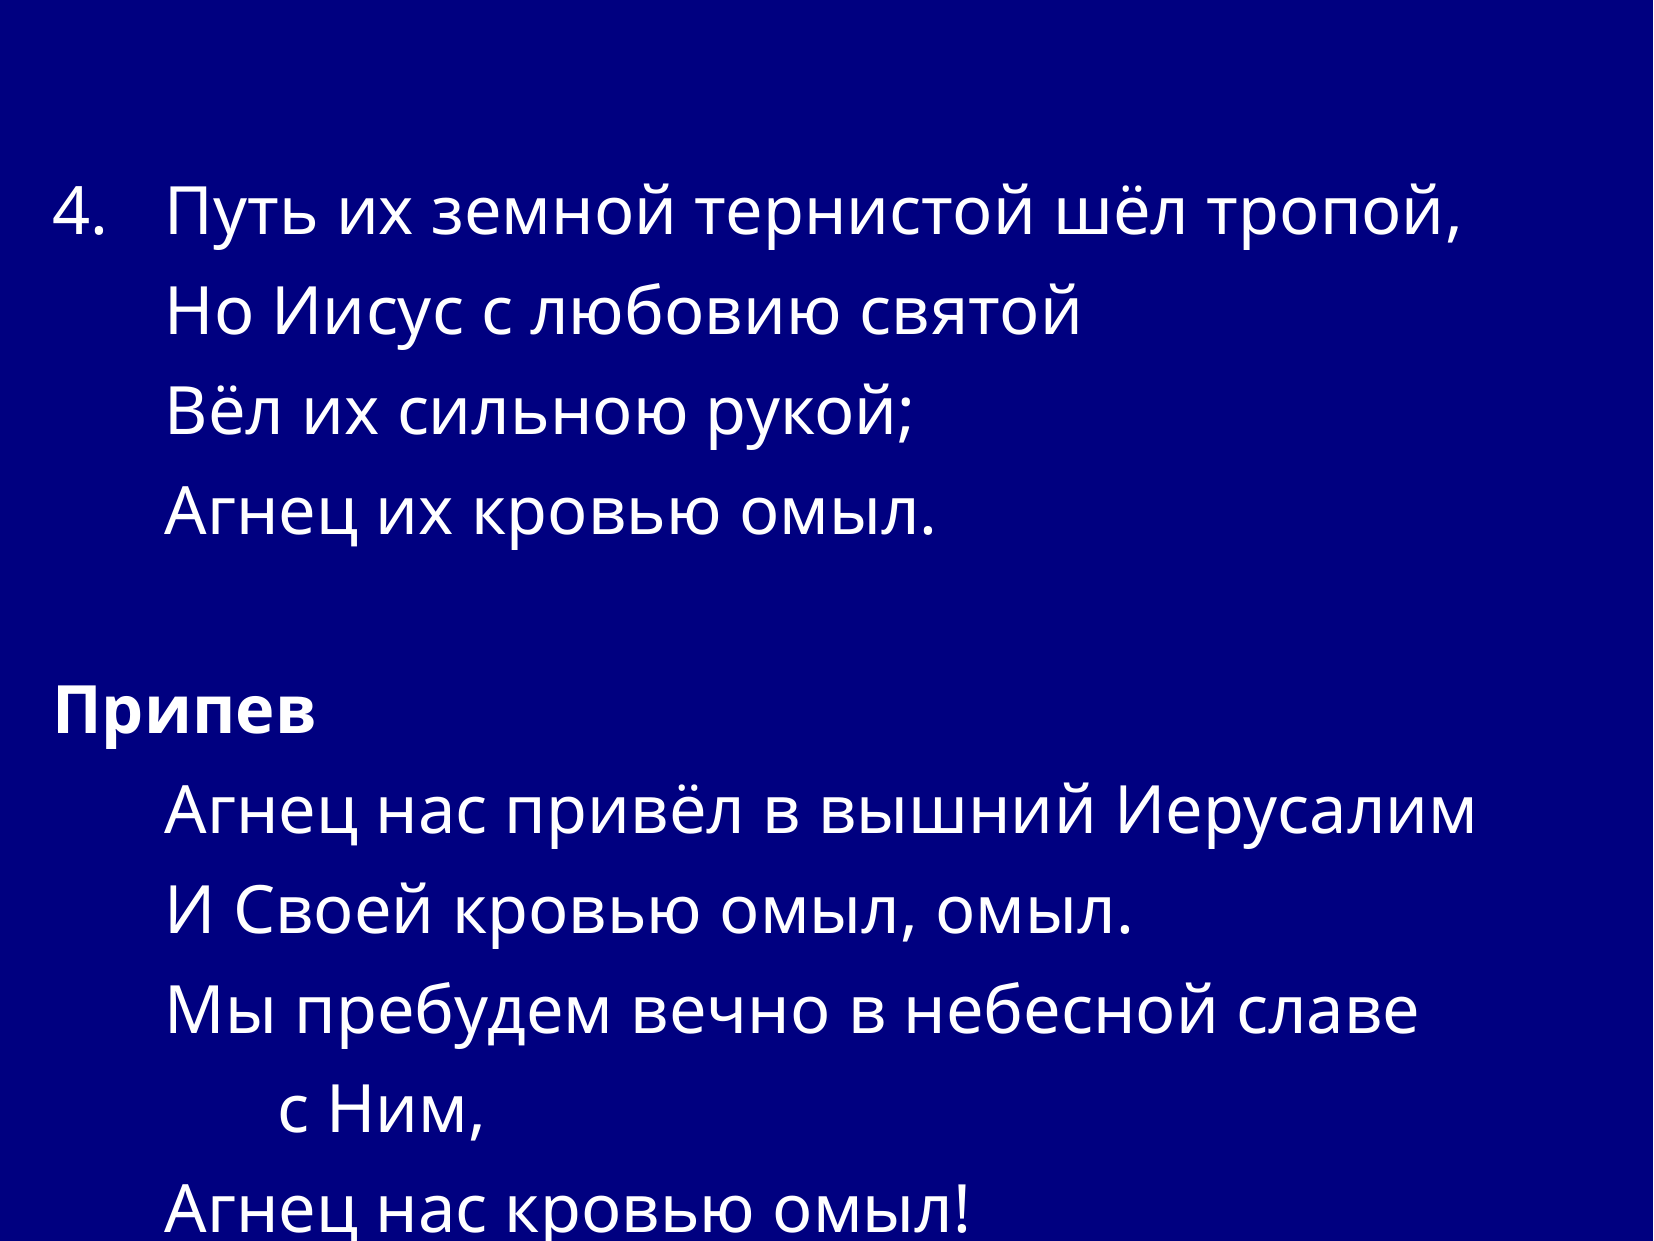

4.	Путь их земной тернистой шёл тропой,
	Но Иисус с любовию святой
	Вёл их сильною рукой;
	Агнец их кровью омыл.
Припев
	Агнец нас привёл в вышний Иерусалим
	И Своей кровью омыл, омыл.
	Мы пребудем вечно в небесной славе
		с Ним,
	Агнец нас кровью омыл!